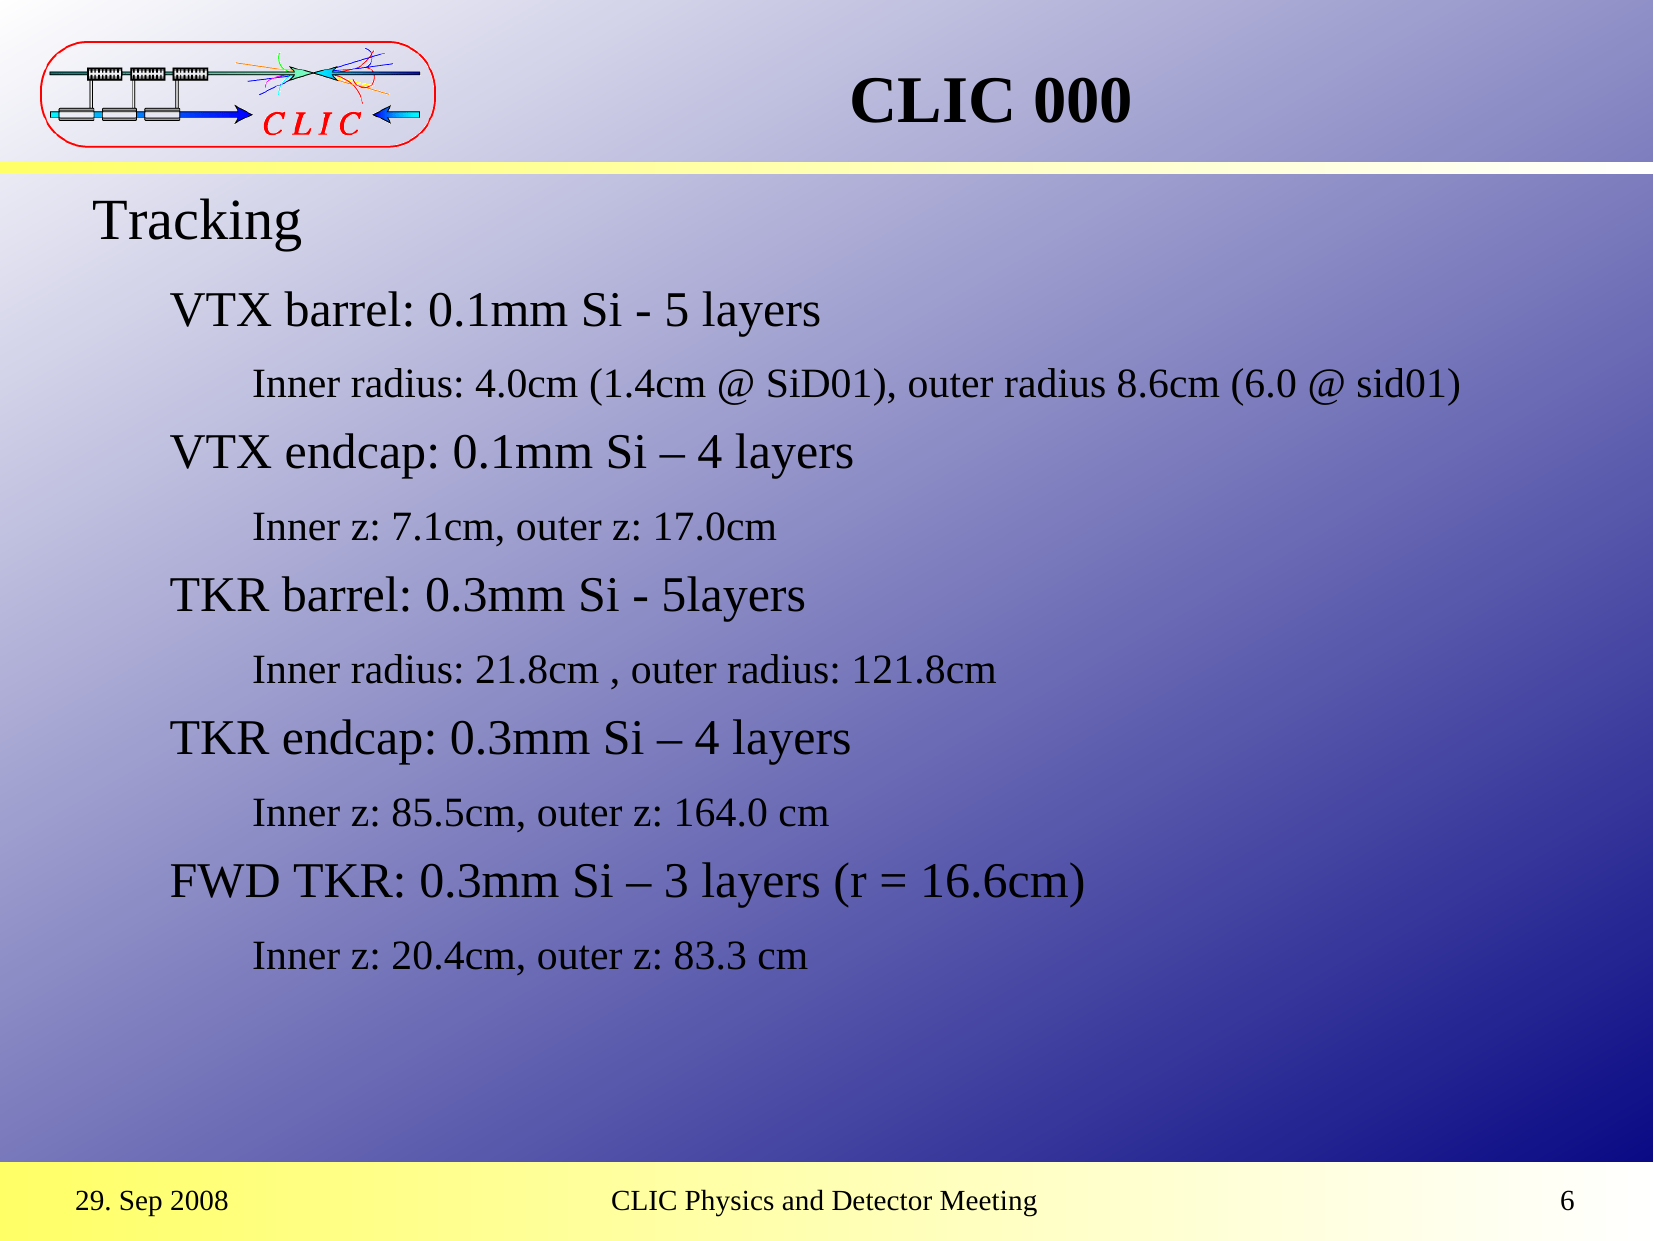

# CLIC 000
Tracking
VTX barrel: 0.1mm Si - 5 layers
Inner radius: 4.0cm (1.4cm @ SiD01), outer radius 8.6cm (6.0 @ sid01)
VTX endcap: 0.1mm Si – 4 layers
Inner z: 7.1cm, outer z: 17.0cm
TKR barrel: 0.3mm Si - 5layers
Inner radius: 21.8cm , outer radius: 121.8cm
TKR endcap: 0.3mm Si – 4 layers
Inner z: 85.5cm, outer z: 164.0 cm
FWD TKR: 0.3mm Si – 3 layers (r = 16.6cm)
Inner z: 20.4cm, outer z: 83.3 cm
29. Sep 2008
CLIC Physics and Detector Meeting
6